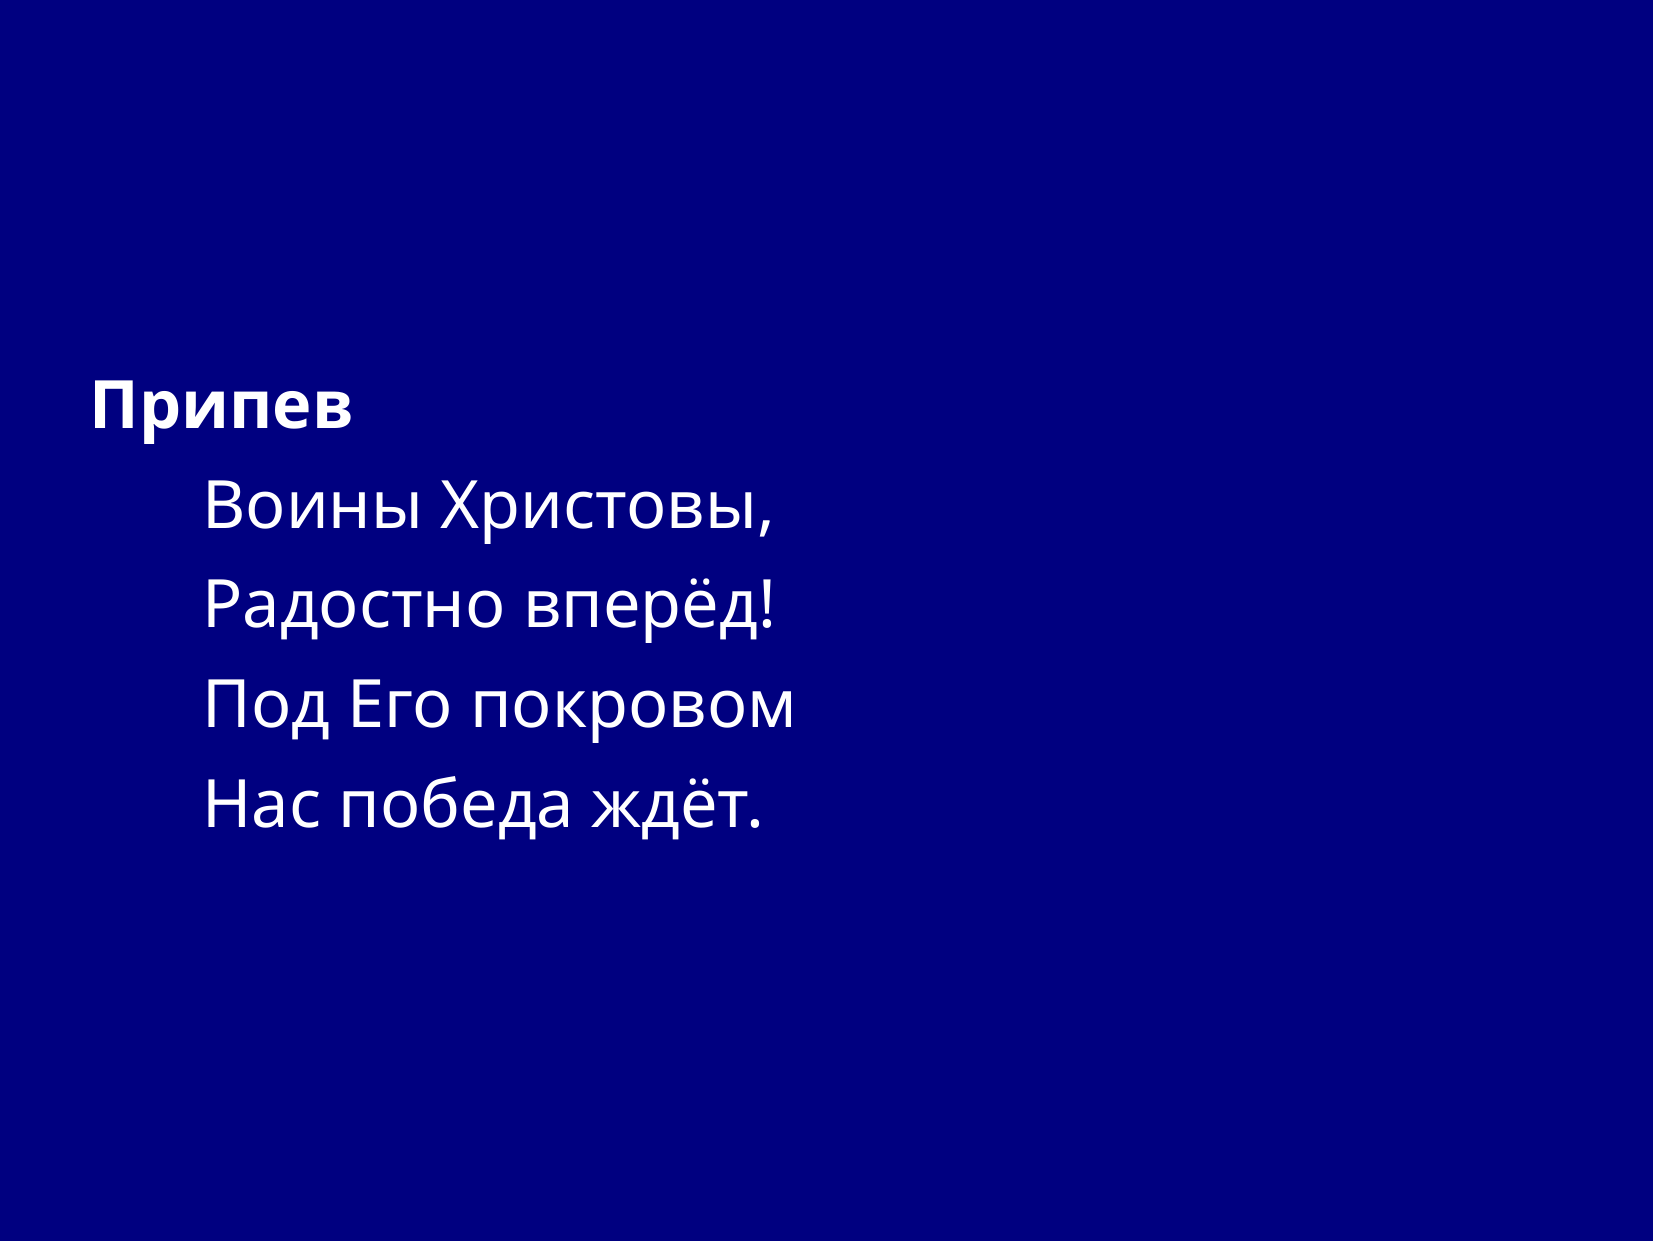

Припев
	Воины Христовы,
	Радостно вперёд!
	Под Его покровом
	Нас победа ждёт.